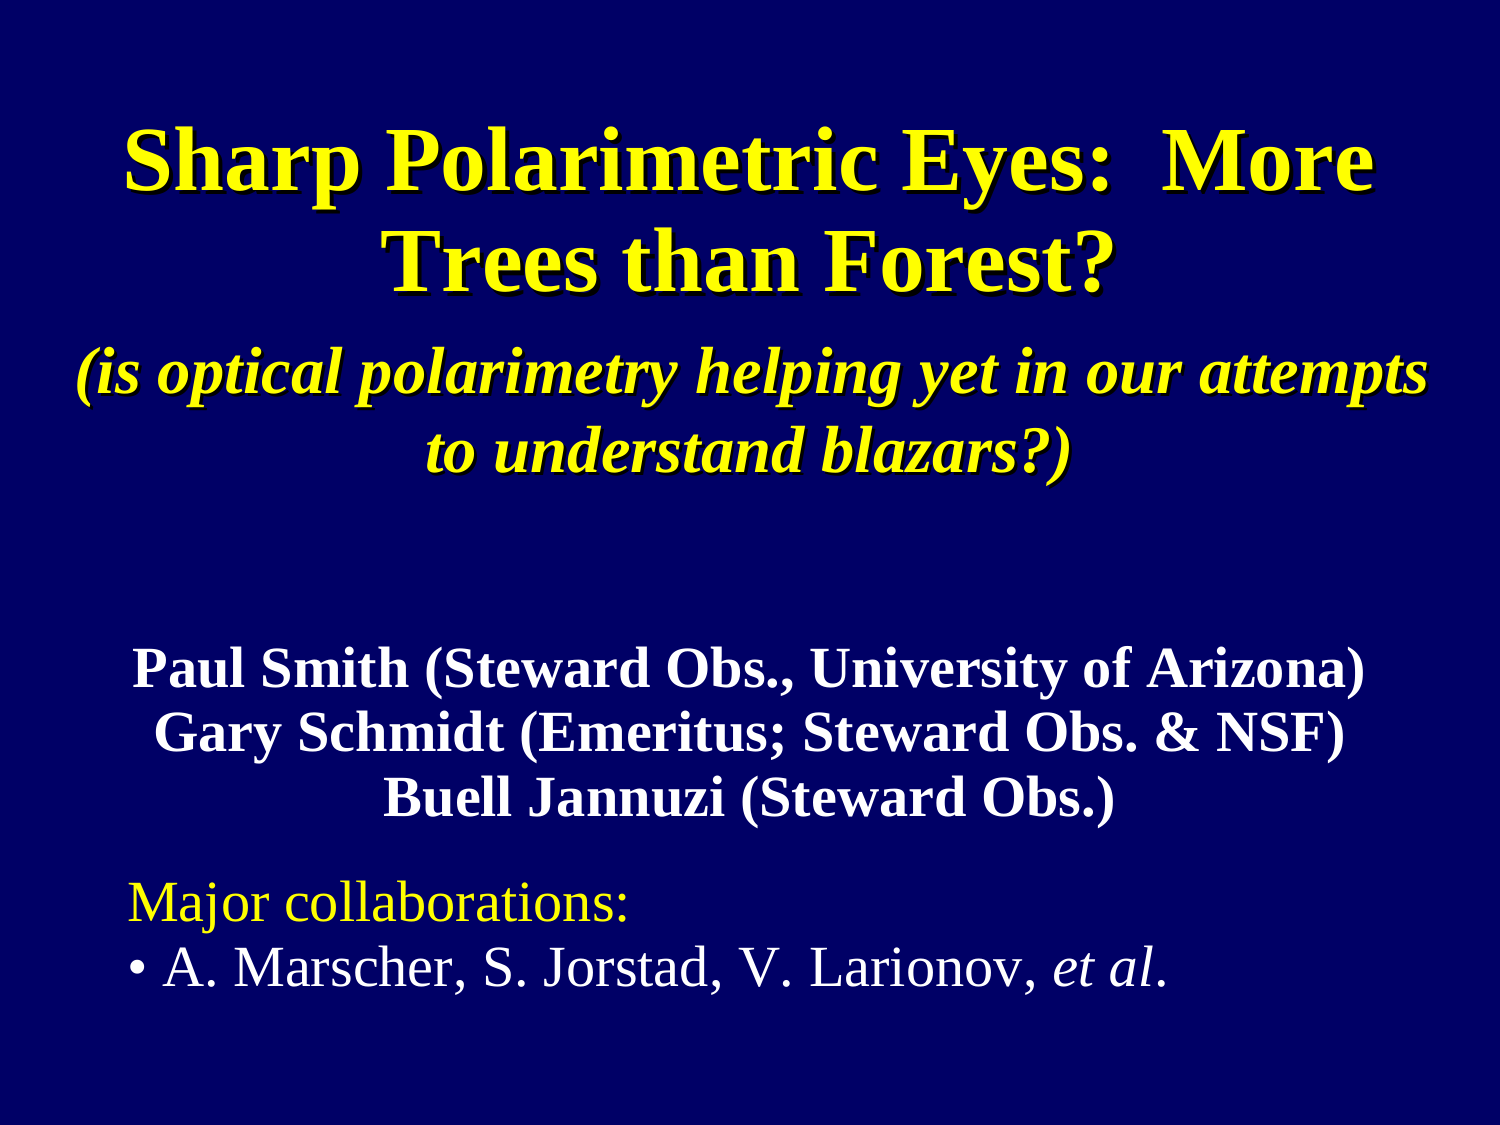

# Sharp Polarimetric Eyes: More Trees than Forest? (is optical polarimetry helping yet in our attempts to understand blazars?) Paul Smith (Steward Obs., University of Arizona) Gary Schmidt (Emeritus; Steward Obs. & NSF) Buell Jannuzi (Steward Obs.)
Major collaborations:
 A. Marscher, S. Jorstad, V. Larionov, et al.
Keeping up with the High-Energy Universe
 (and can one keep their sanity trying to do so?)
Paul Smith (Steward Obs., University of Arizona)
in collaboration with
Gary Schmidt (NSF), Buell Jannuzi (NOAO)